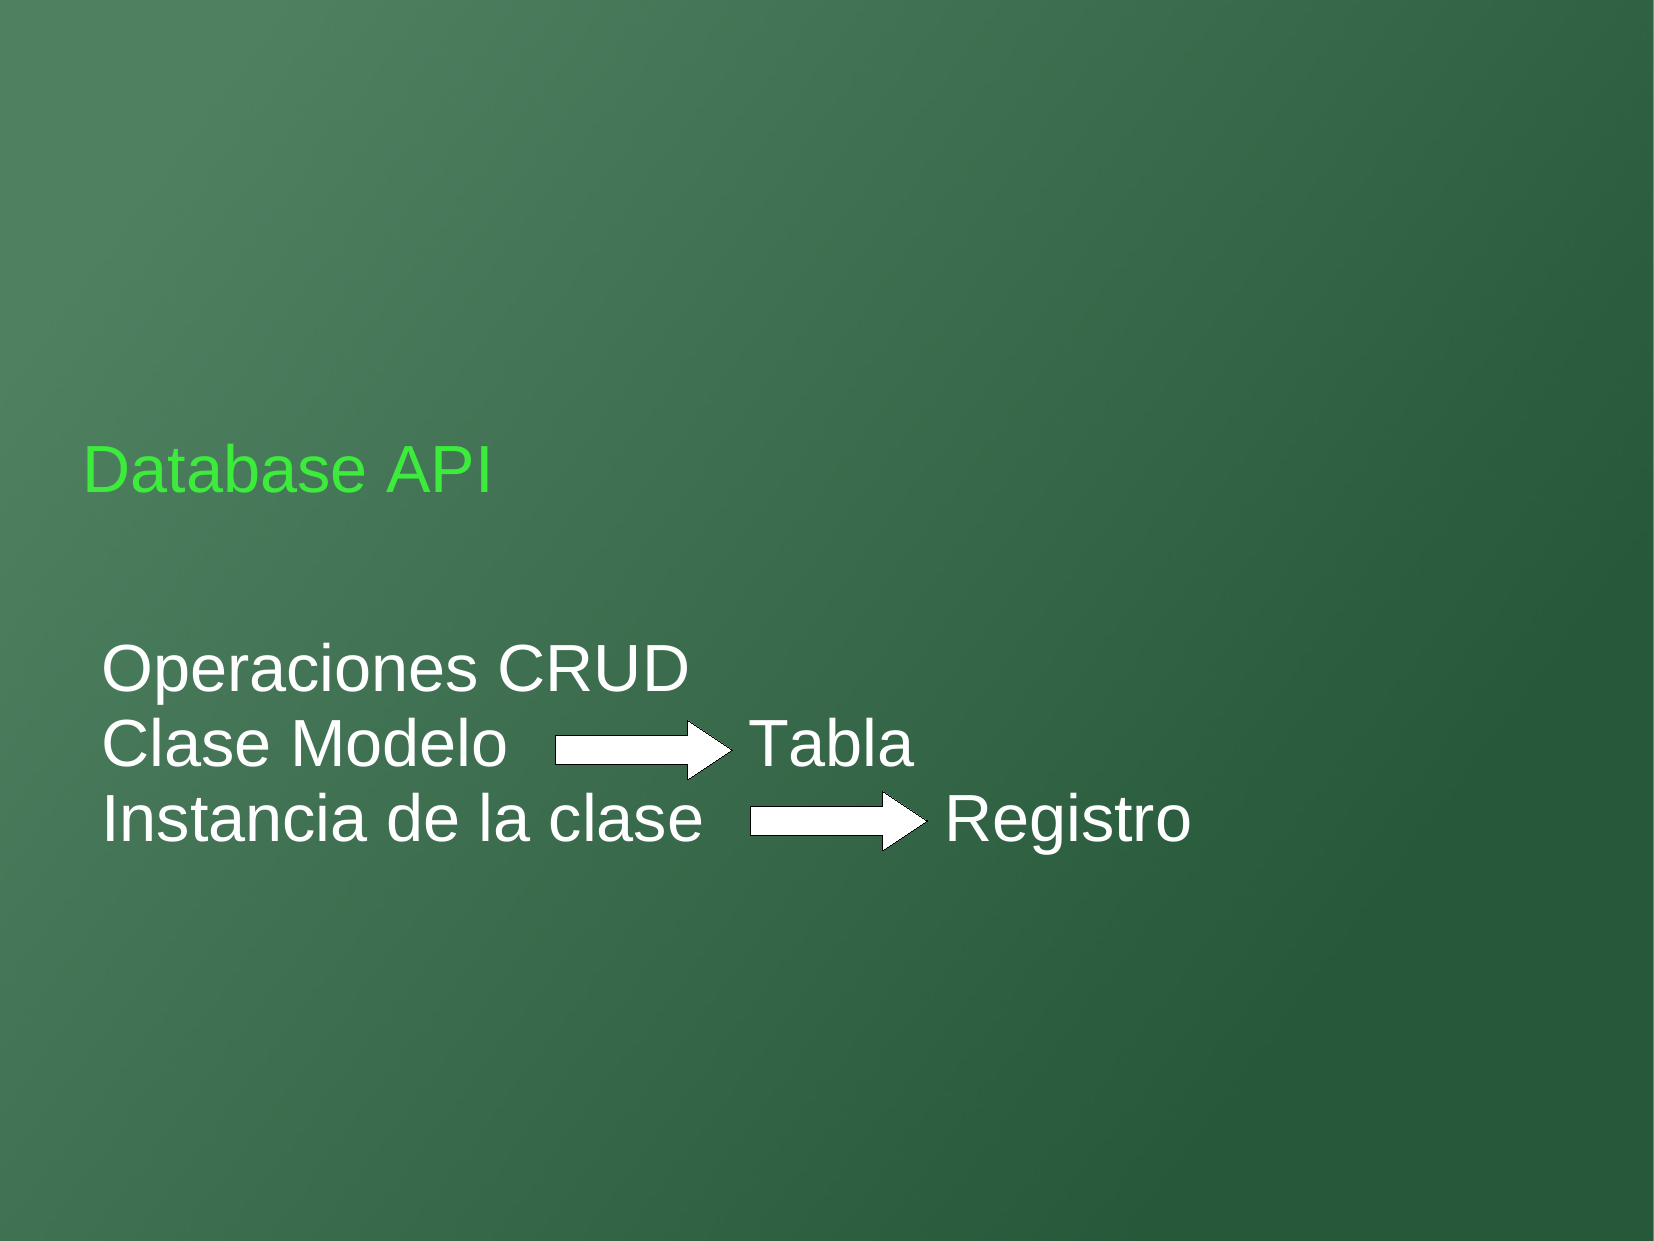

# Database API
 Operaciones CRUD
 Clase Modelo Tabla
 Instancia de la clase Registro